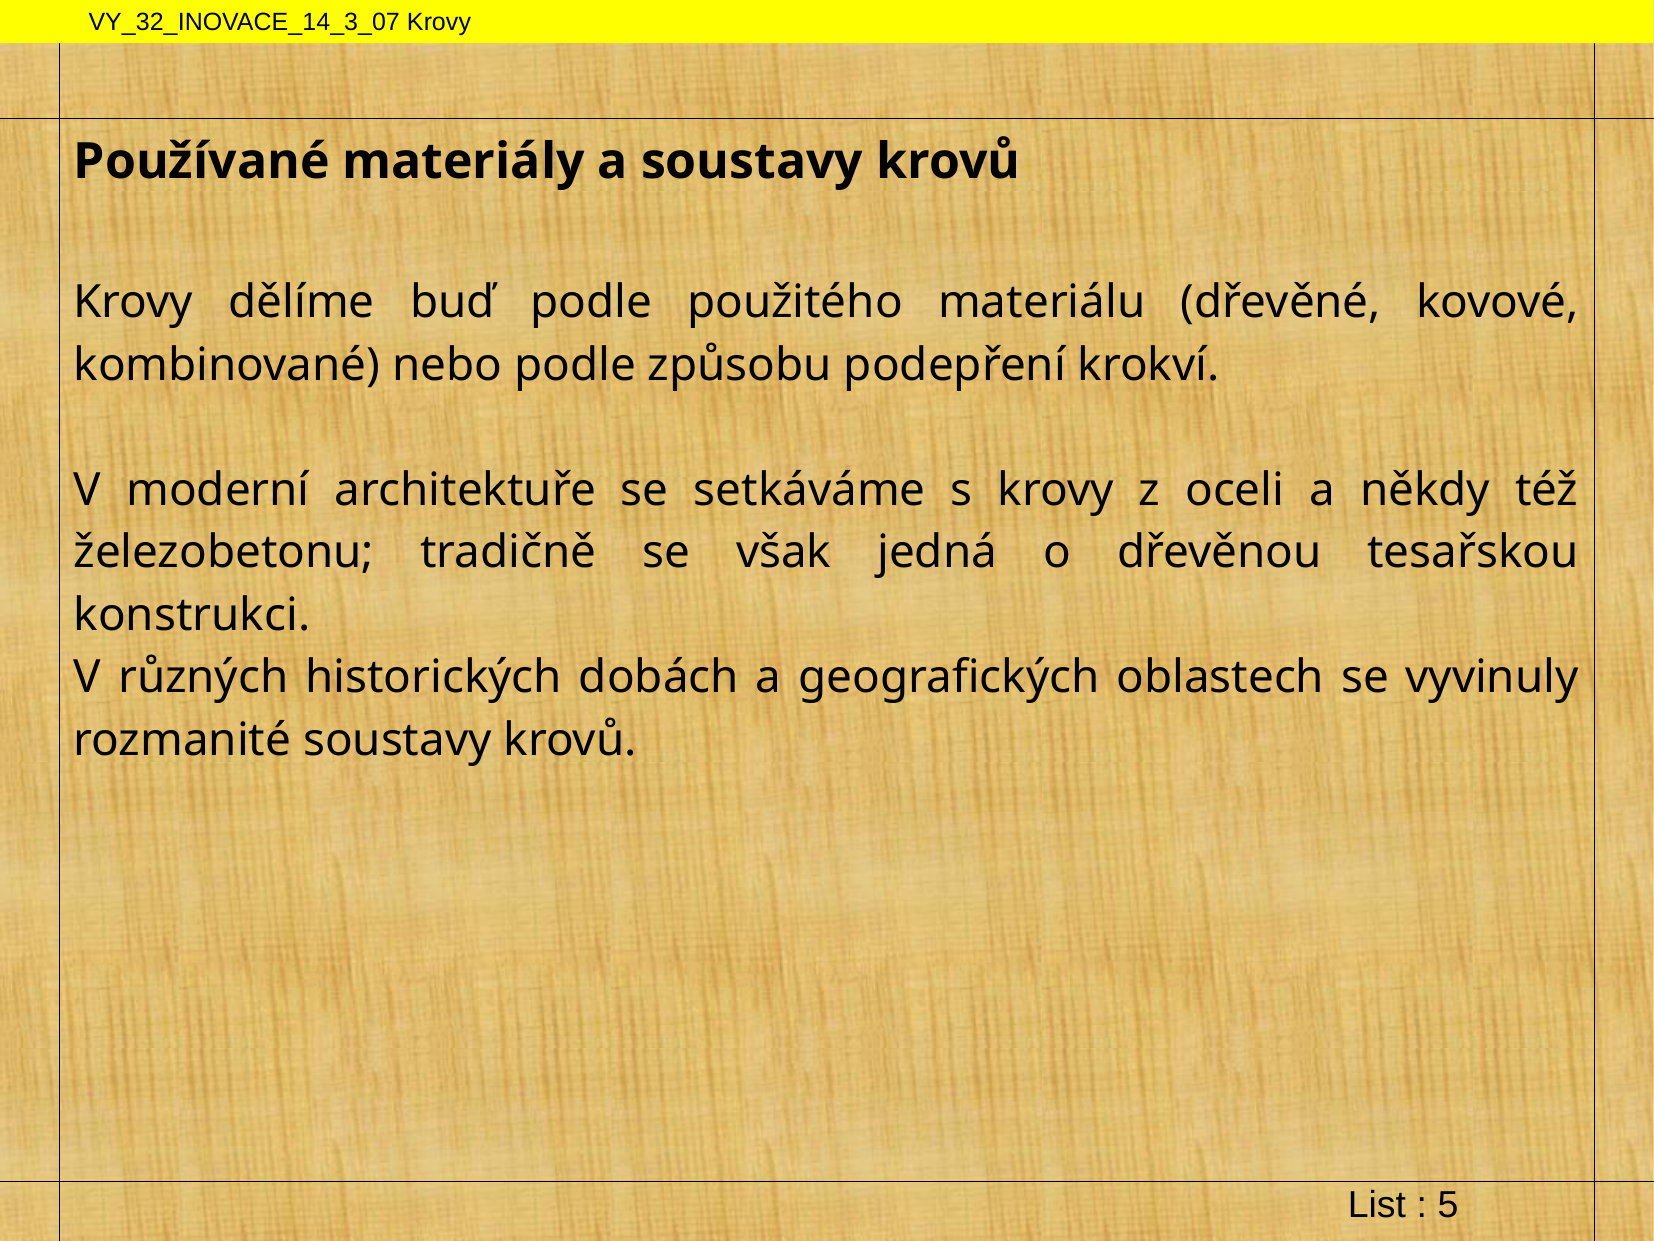

VY_32_INOVACE_14_3_07 Krovy
Používané materiály a soustavy krovů
Krovy dělíme buď podle použitého materiálu (dřevěné, kovové, kombinované) nebo podle způsobu podepření krokví.
V moderní architektuře se setkáváme s krovy z oceli a někdy též železobetonu; tradičně se však jedná o dřevěnou tesařskou konstrukci.
V různých historických dobách a geografických oblastech se vyvinuly rozmanité soustavy krovů.
List :